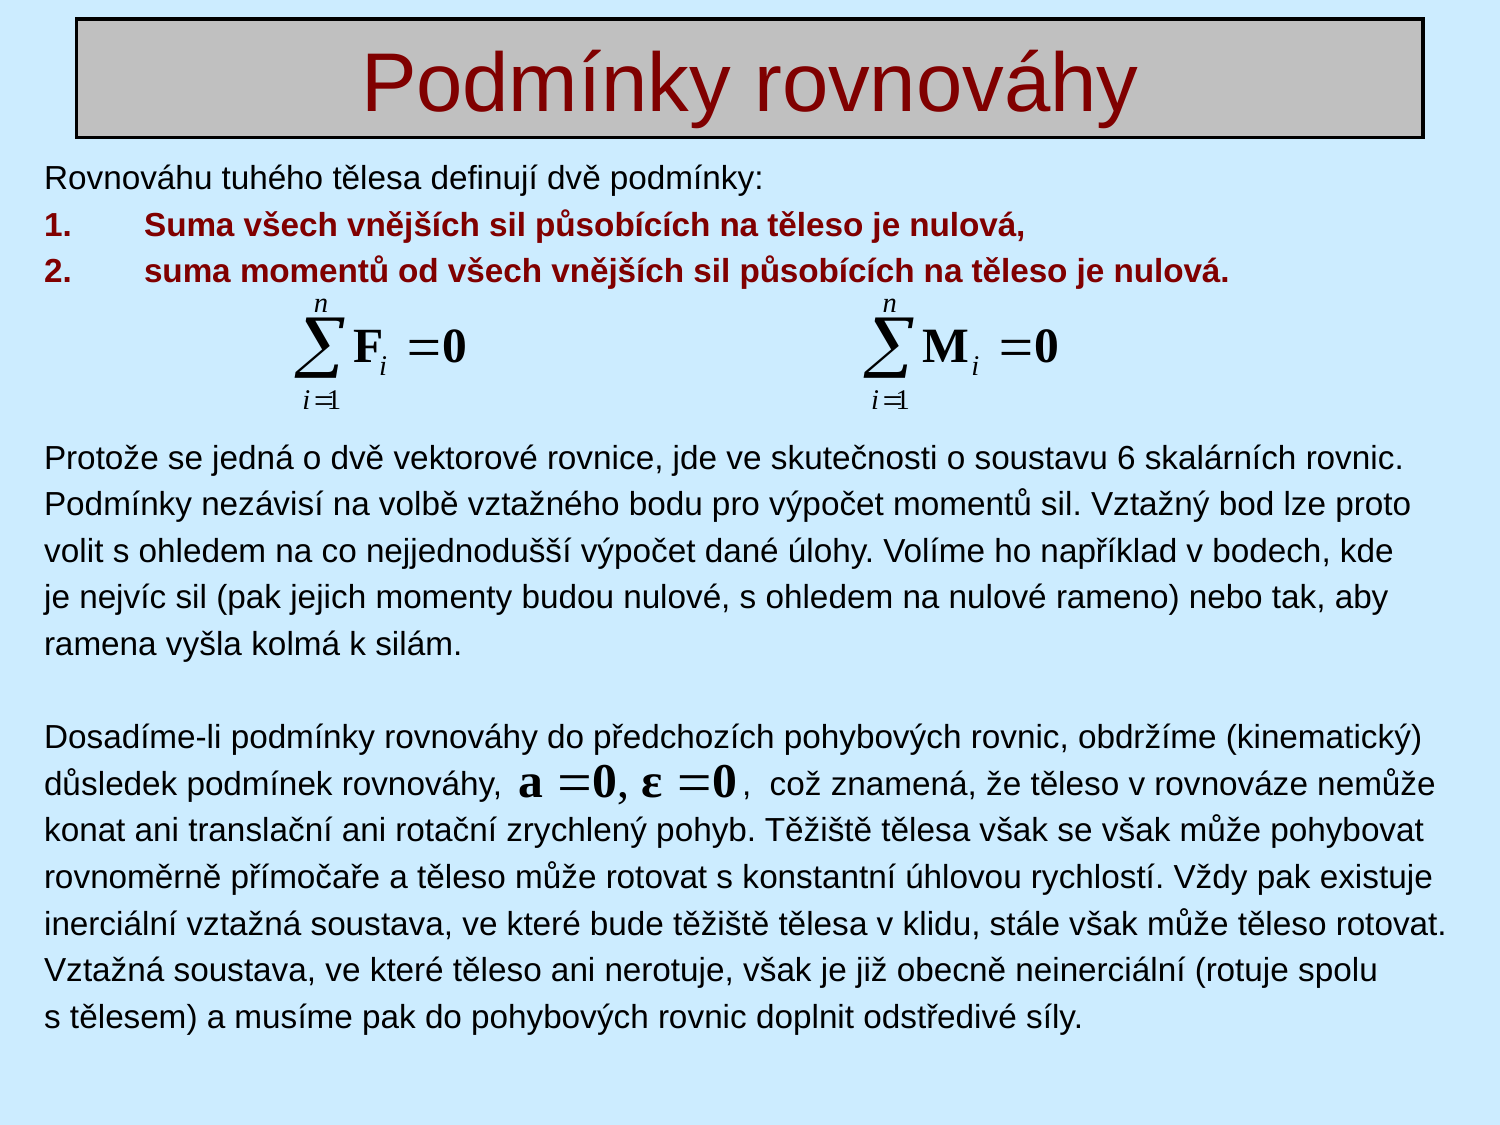

Podmínky rovnováhy
Rovnováhu tuhého tělesa definují dvě podmínky:
Suma všech vnějších sil působících na těleso je nulová,
suma momentů od všech vnějších sil působících na těleso je nulová.
Protože se jedná o dvě vektorové rovnice, jde ve skutečnosti o soustavu 6 skalárních rovnic.
Podmínky nezávisí na volbě vztažného bodu pro výpočet momentů sil. Vztažný bod lze proto
volit s ohledem na co nejjednodušší výpočet dané úlohy. Volíme ho například v bodech, kde
je nejvíc sil (pak jejich momenty budou nulové, s ohledem na nulové rameno) nebo tak, aby
ramena vyšla kolmá k silám.
Dosadíme-li podmínky rovnováhy do předchozích pohybových rovnic, obdržíme (kinematický)
důsledek podmínek rovnováhy, , což znamená, že těleso v rovnováze nemůže
konat ani translační ani rotační zrychlený pohyb. Těžiště tělesa však se však může pohybovat
rovnoměrně přímočaře a těleso může rotovat s konstantní úhlovou rychlostí. Vždy pak existuje
inerciální vztažná soustava, ve které bude těžiště tělesa v klidu, stále však může těleso rotovat.
Vztažná soustava, ve které těleso ani nerotuje, však je již obecně neinerciální (rotuje spolu
s tělesem) a musíme pak do pohybových rovnic doplnit odstředivé síly.